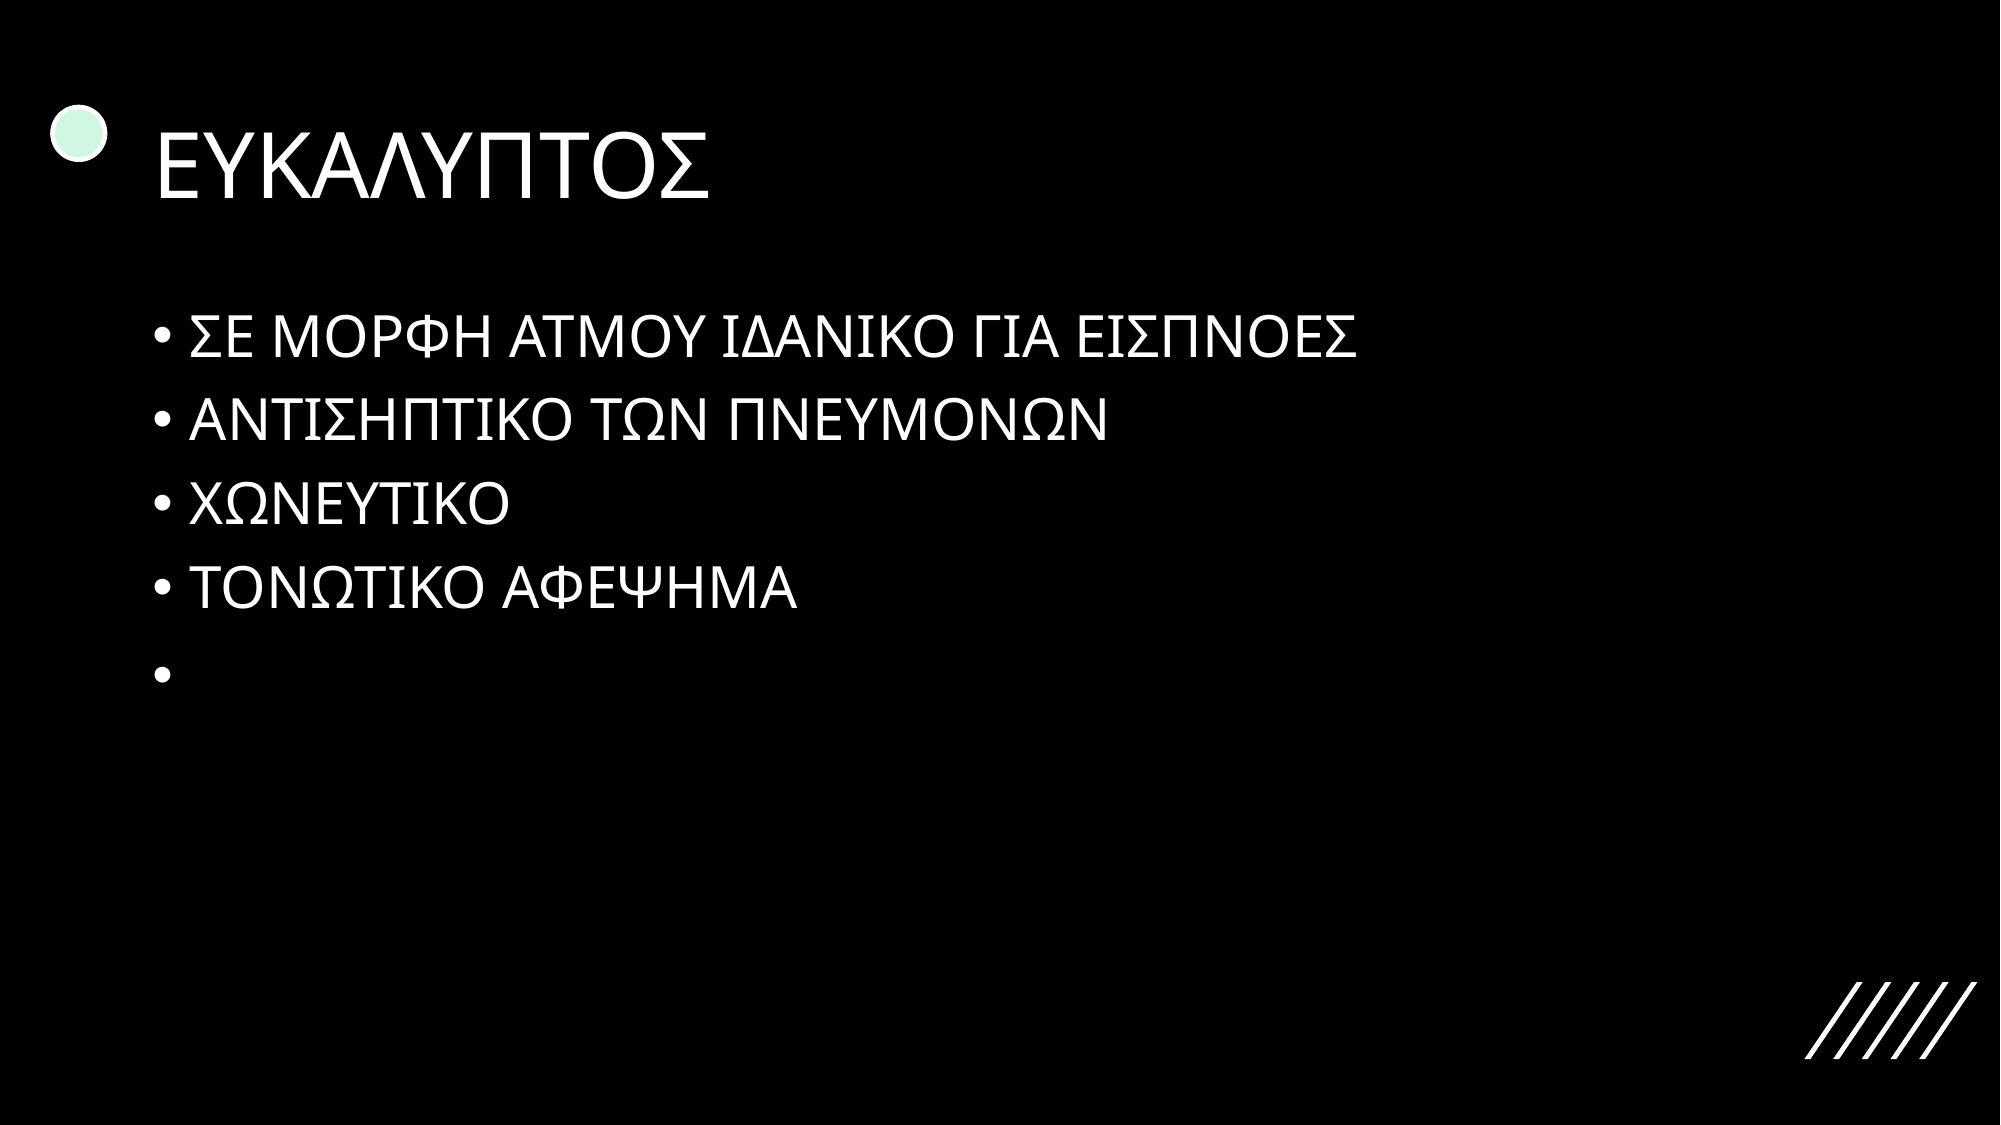

# ΕΥΚΑΛΥΠΤΟΣ
ΣΕ ΜΟΡΦΗ ΑΤΜΟΥ ΙΔΑΝΙΚΟ ΓΙΑ ΕΙΣΠΝΟΕΣ
ΑΝΤΙΣΗΠΤΙΚΟ ΤΩΝ ΠΝΕΥΜΟΝΩΝ
ΧΩΝΕΥΤΙΚΟ
ΤΟΝΩΤΙΚΟ ΑΦΕΨΗΜΑ